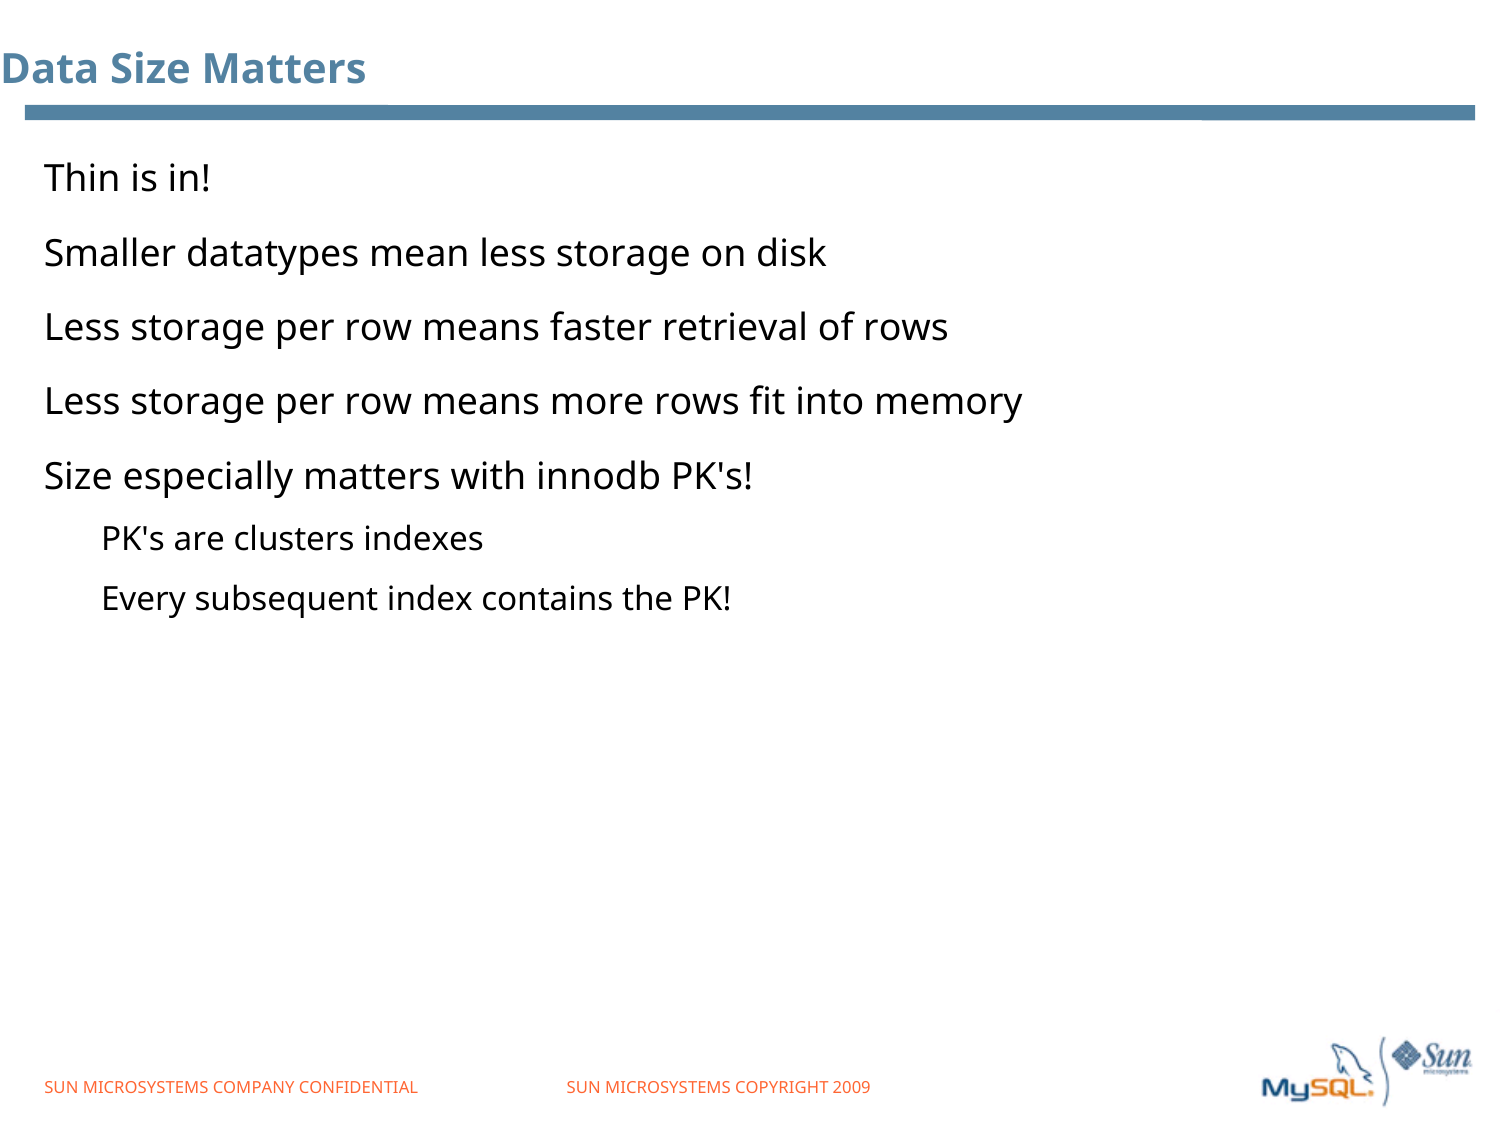

# Data Size Matters
Thin is in!
Smaller datatypes mean less storage on disk
Less storage per row means faster retrieval of rows
Less storage per row means more rows fit into memory
Size especially matters with innodb PK's!
PK's are clusters indexes
Every subsequent index contains the PK!